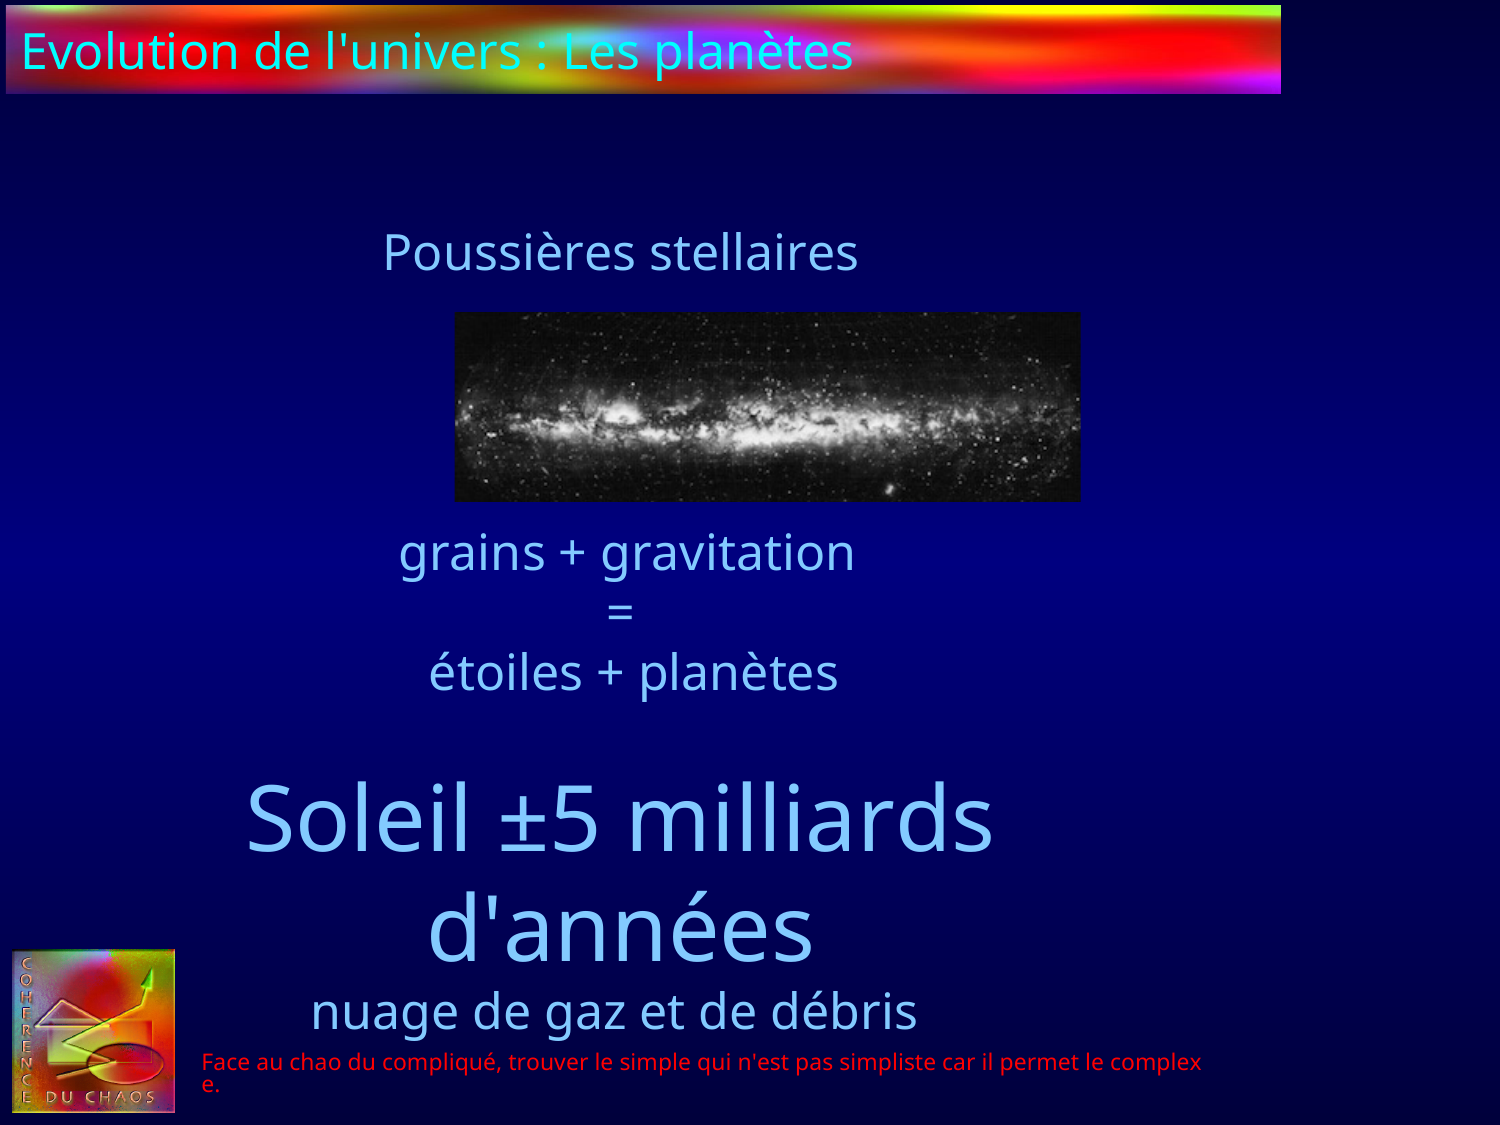

#
Evolution de l'univers : Les planètes
Poussières stellaires
 grains + gravitation
=
 étoiles + planètes
Soleil ±5 milliards d'années
nuage de gaz et de débris
Face au chao du compliqué, trouver le simple qui n'est pas simpliste car il permet le complexe.